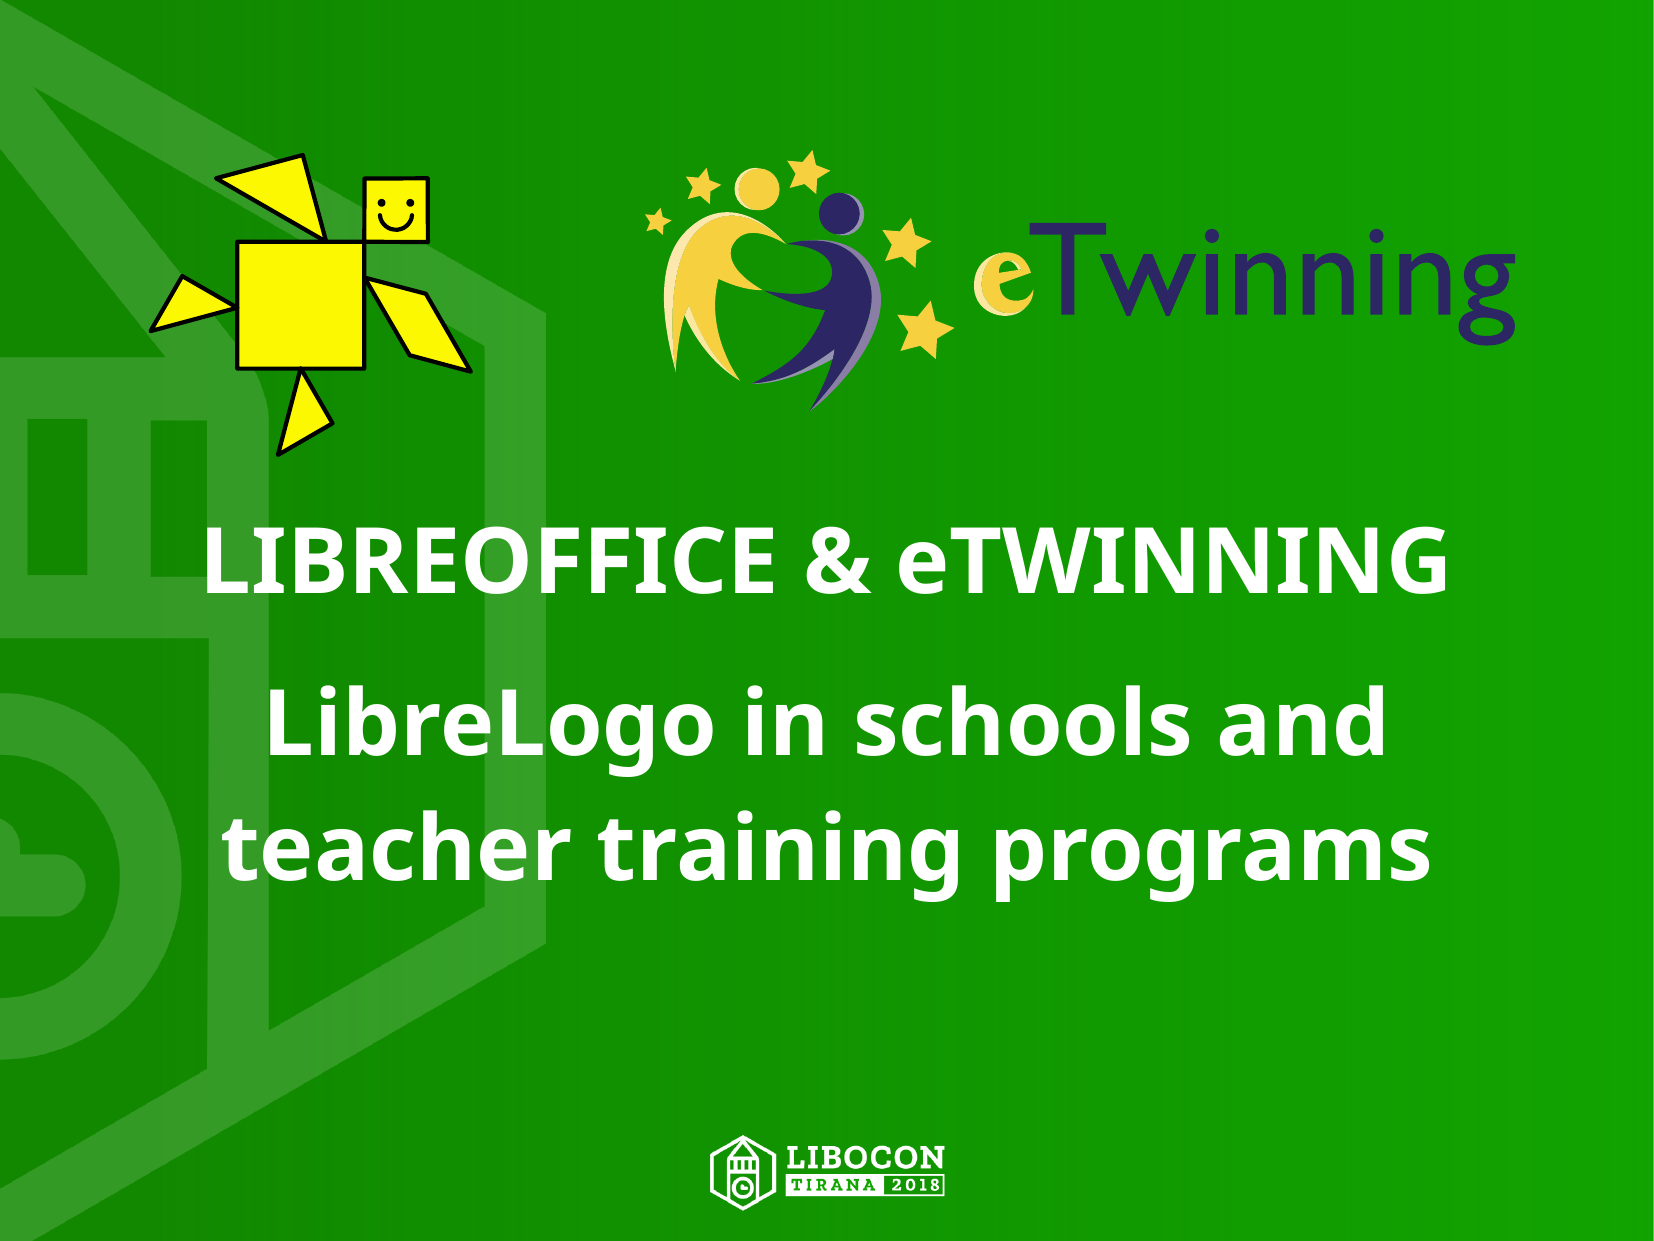

# LIBREOFFICE & eTWINNING
LibreLogo in schools and
teacher training programs